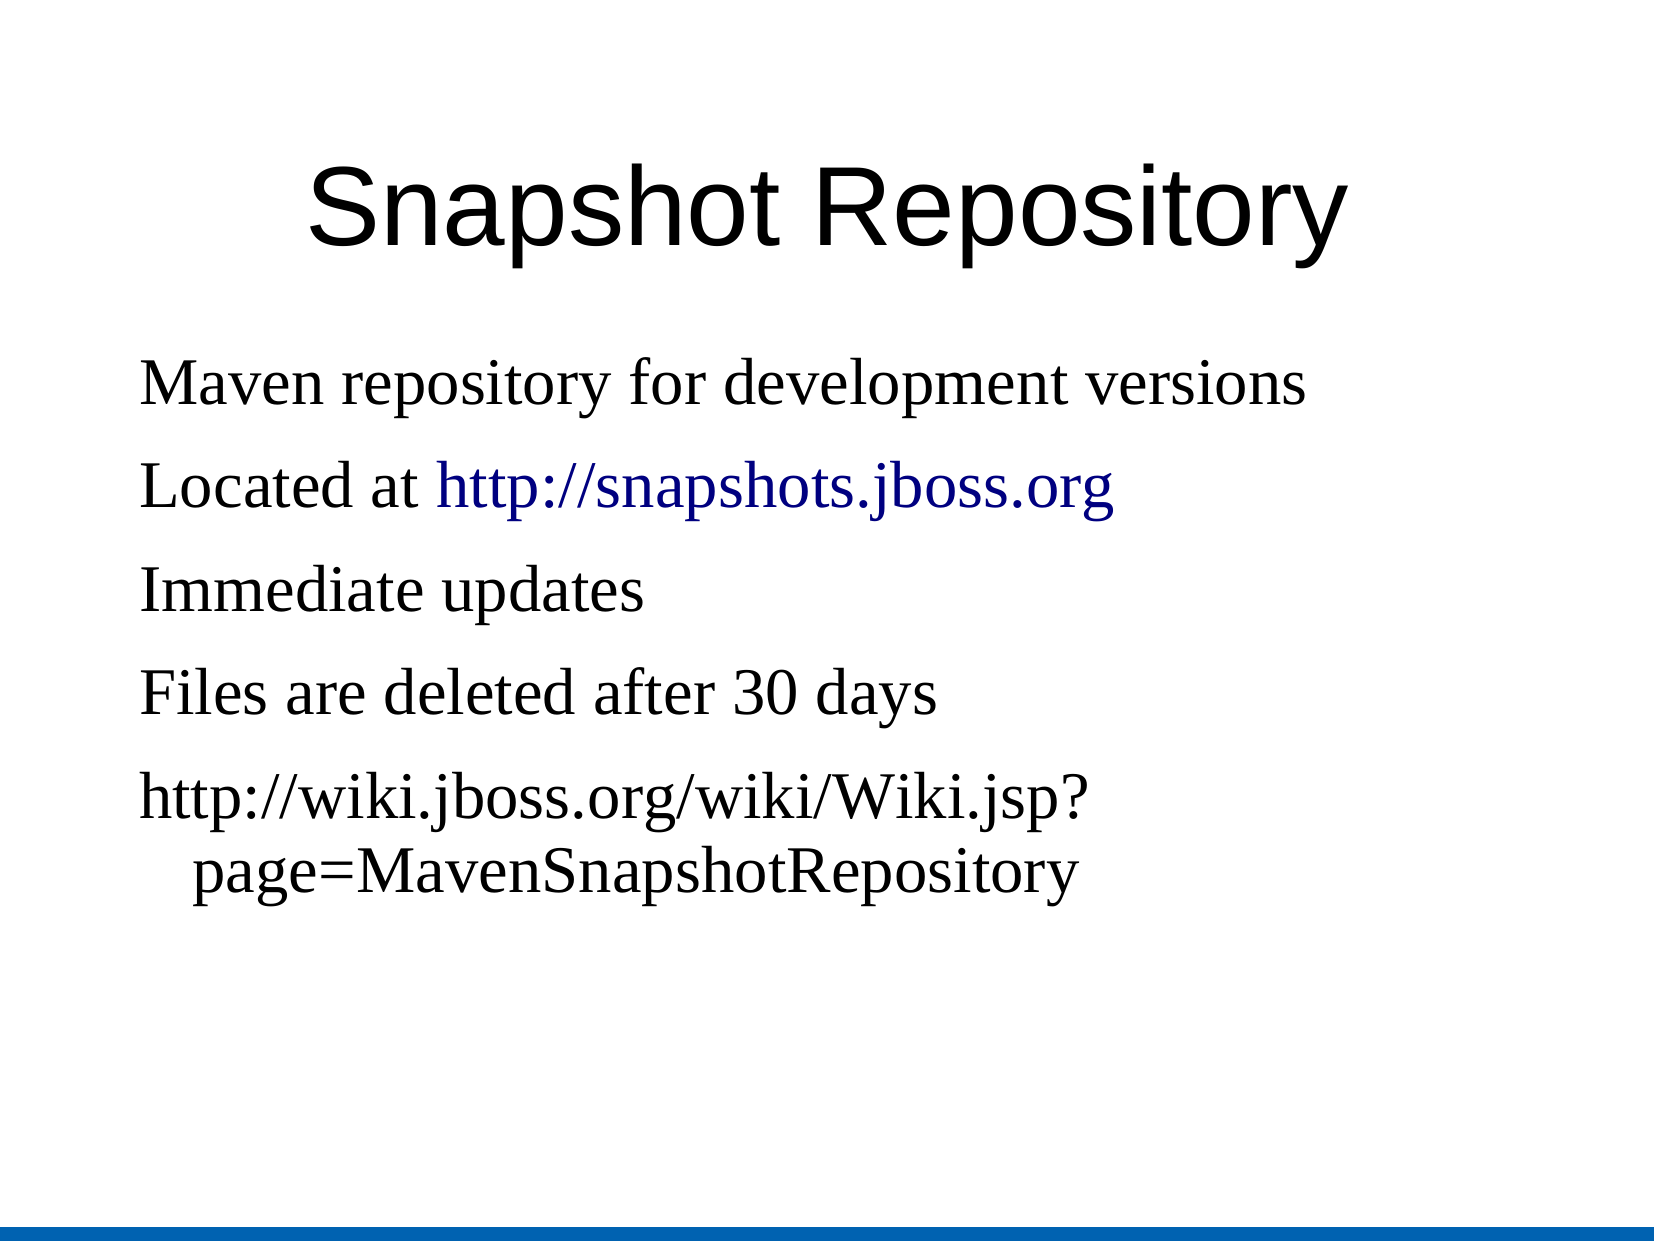

# Snapshot Repository
Maven repository for development versions
Located at http://snapshots.jboss.org
Immediate updates
Files are deleted after 30 days
http://wiki.jboss.org/wiki/Wiki.jsp?page=MavenSnapshotRepository